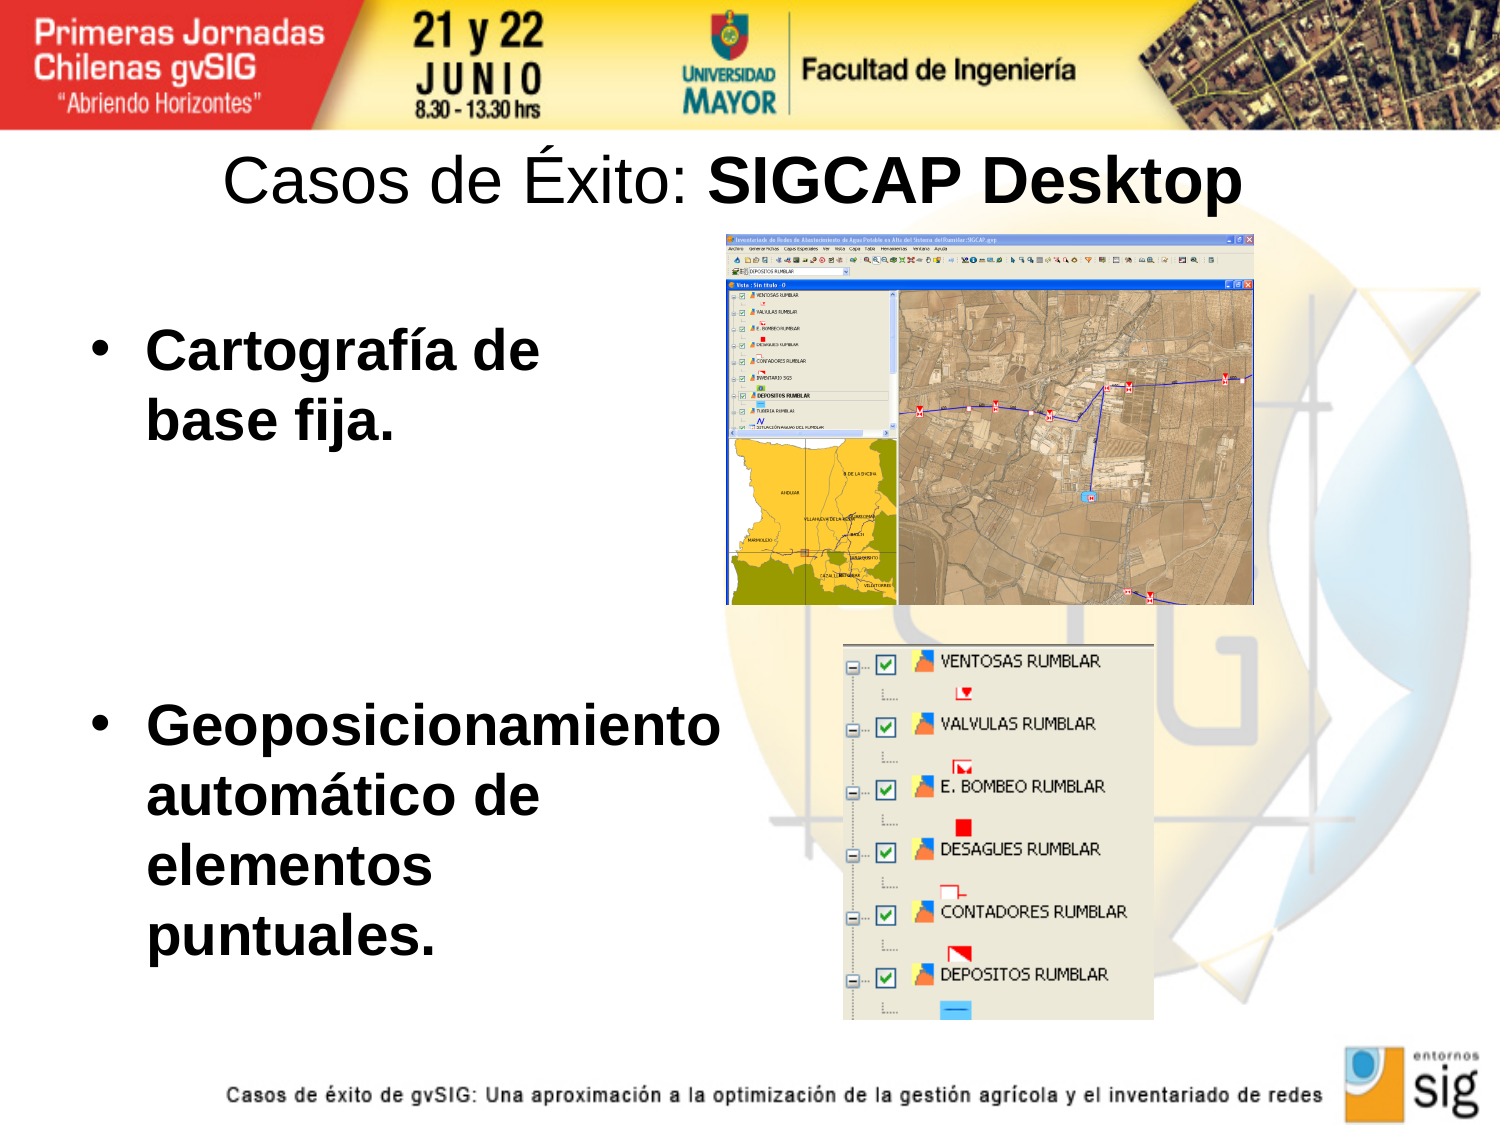

# Casos de Éxito: SIGCAP Desktop
Cartografía de base fija.
Geoposicionamiento automático de elementos puntuales.